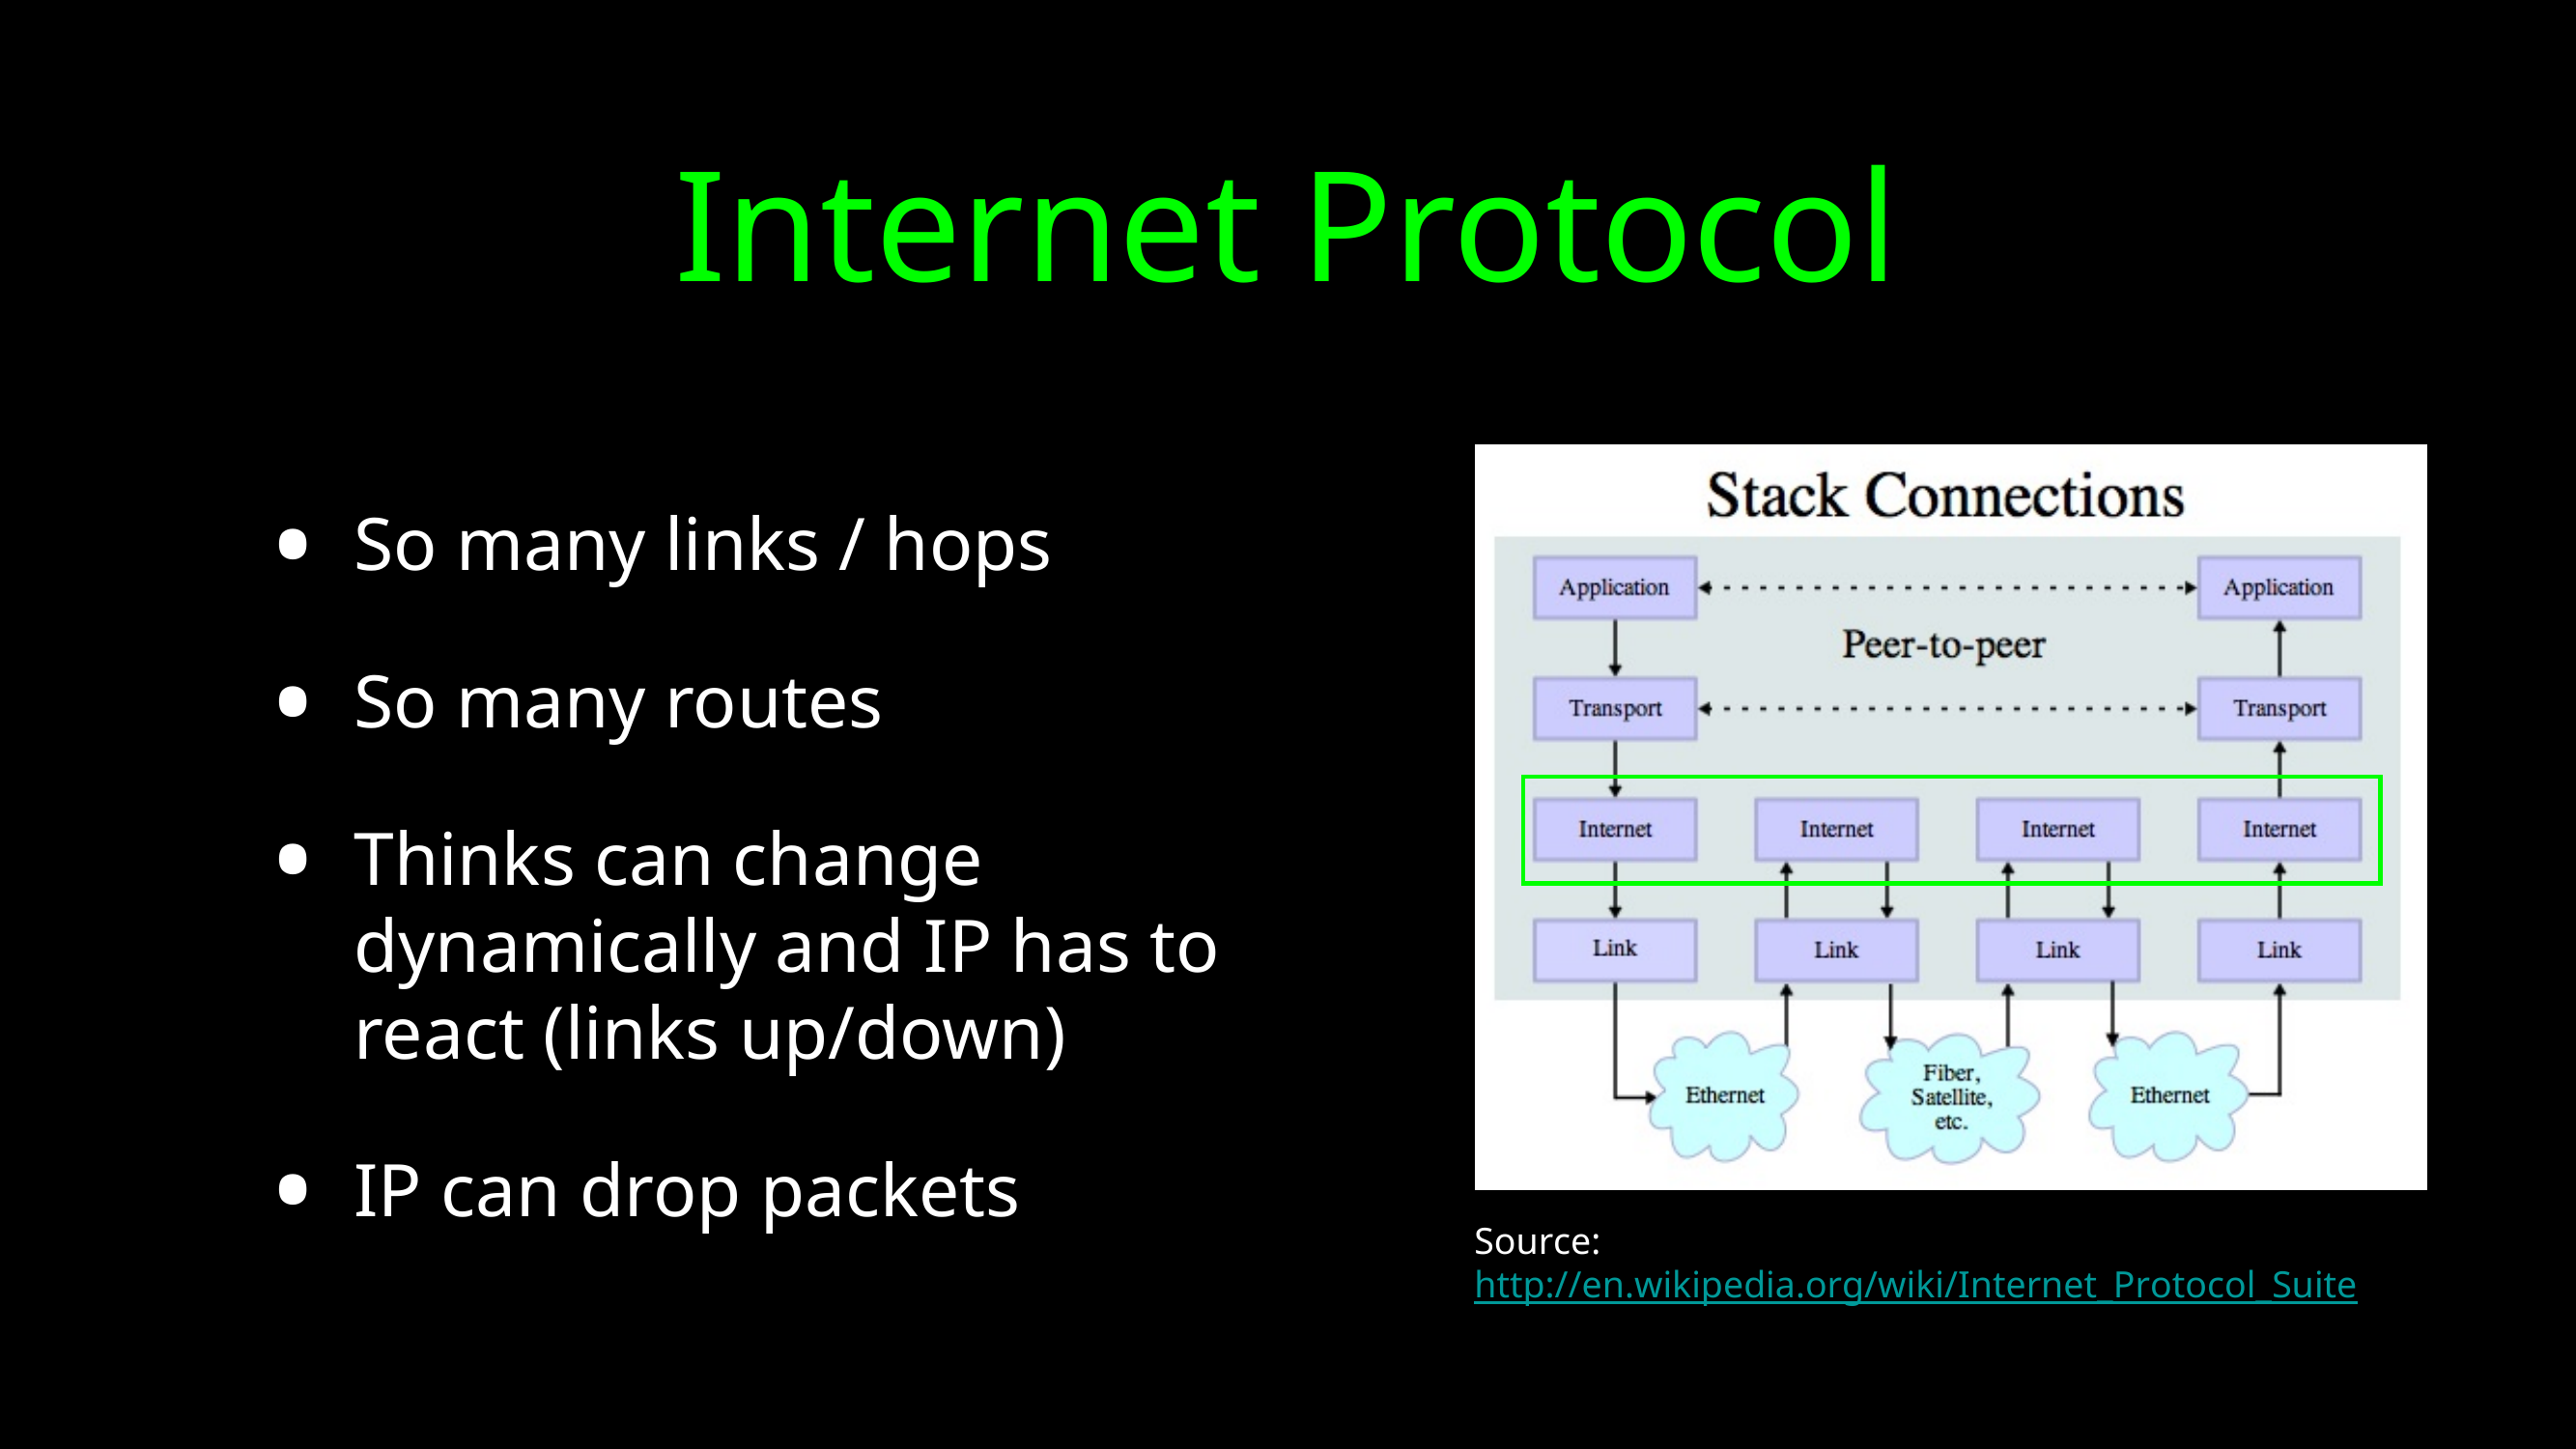

# Internet Protocol
So many links / hops
So many routes
Thinks can change dynamically and IP has to react (links up/down)
IP can drop packets
Source: http://en.wikipedia.org/wiki/Internet_Protocol_Suite